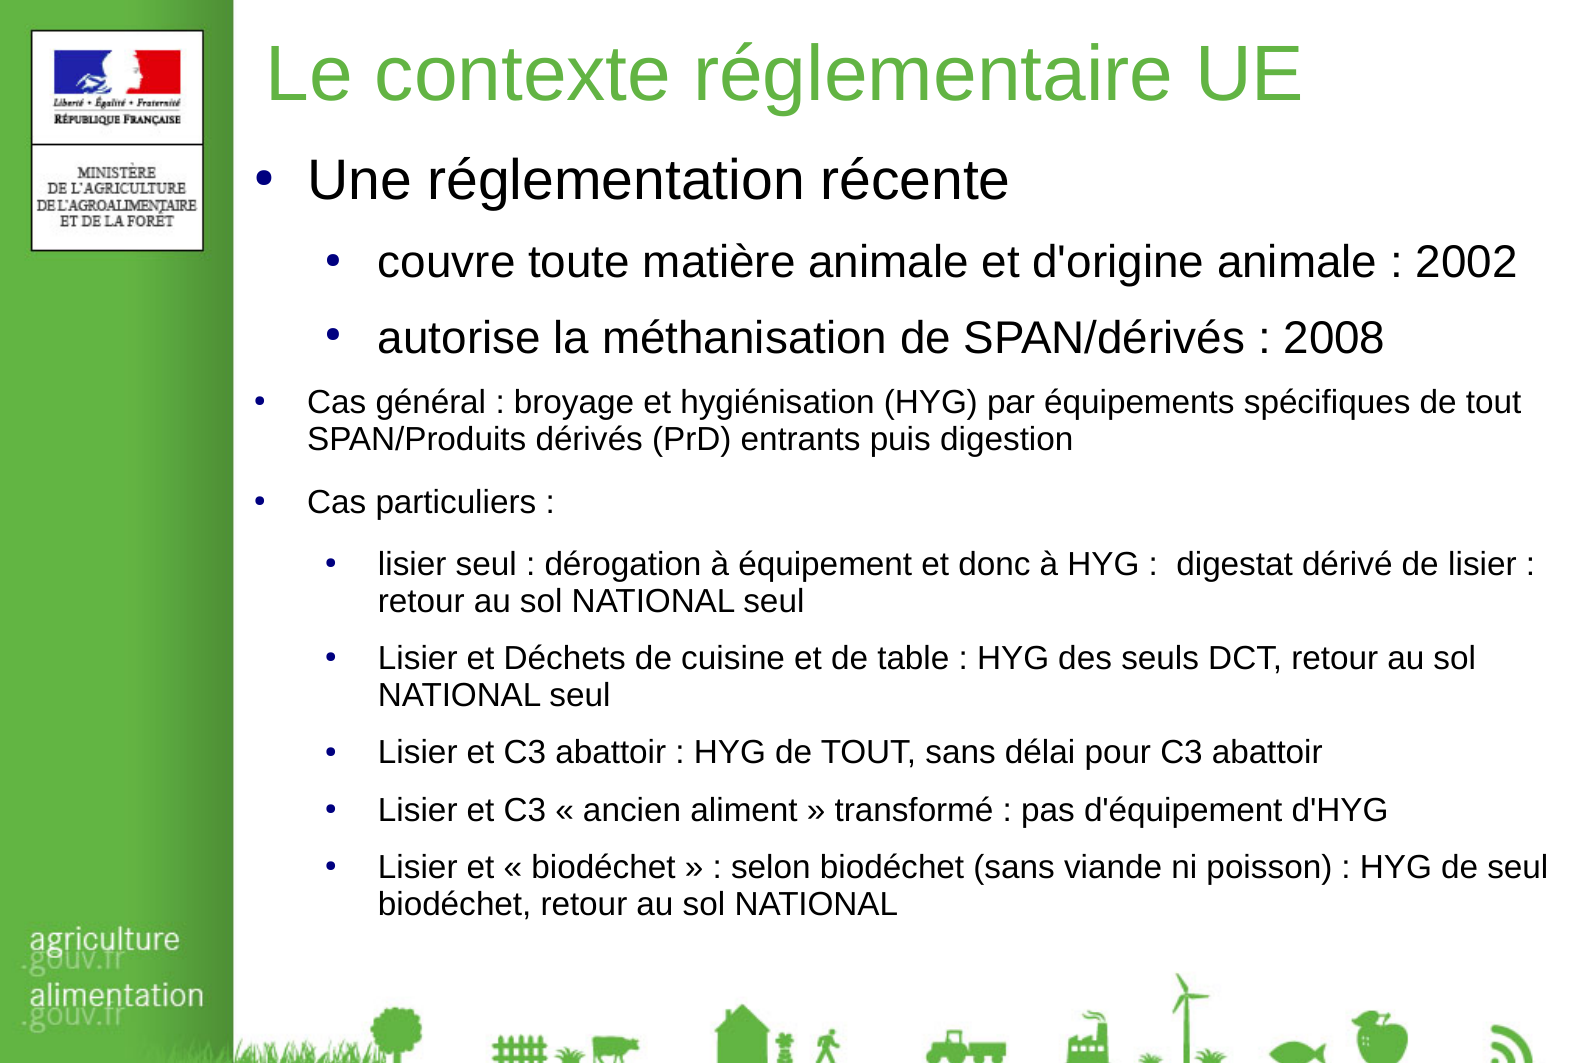

# Le contexte réglementaire UE
Une réglementation récente
couvre toute matière animale et d'origine animale : 2002
autorise la méthanisation de SPAN/dérivés : 2008
Cas général : broyage et hygiénisation (HYG) par équipements spécifiques de tout SPAN/Produits dérivés (PrD) entrants puis digestion
Cas particuliers :
lisier seul : dérogation à équipement et donc à HYG : digestat dérivé de lisier : retour au sol NATIONAL seul
Lisier et Déchets de cuisine et de table : HYG des seuls DCT, retour au sol NATIONAL seul
Lisier et C3 abattoir : HYG de TOUT, sans délai pour C3 abattoir
Lisier et C3 « ancien aliment » transformé : pas d'équipement d'HYG
Lisier et « biodéchet » : selon biodéchet (sans viande ni poisson) : HYG de seul biodéchet, retour au sol NATIONAL